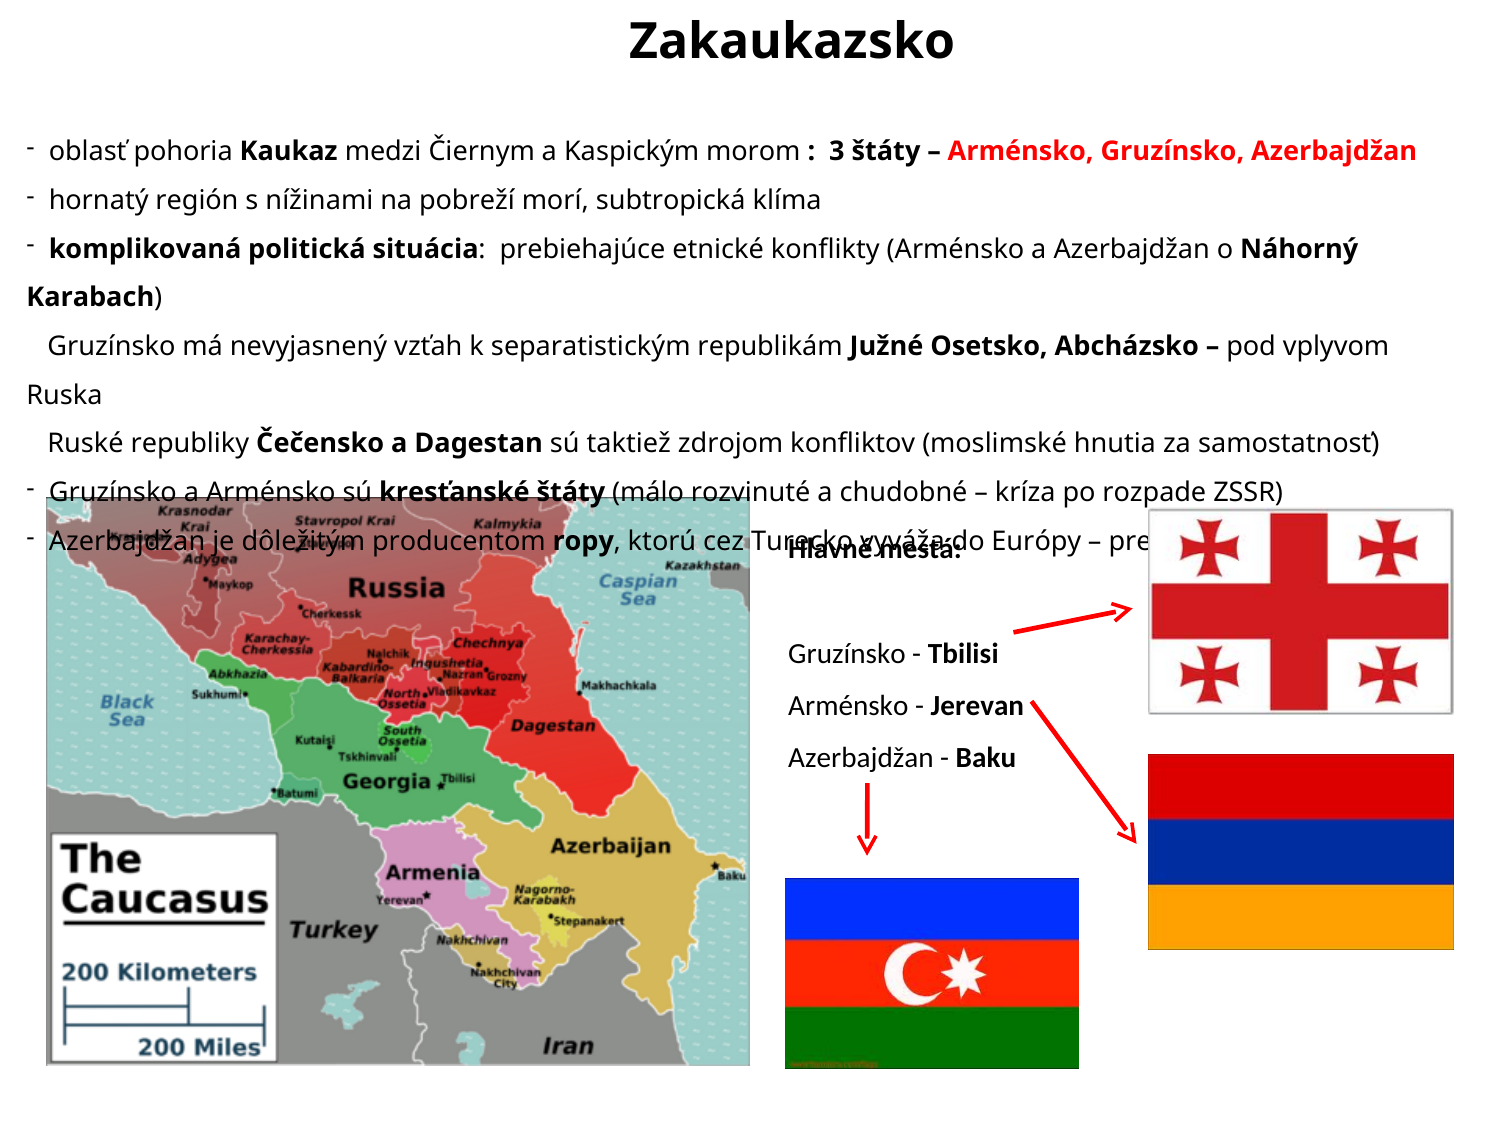

Zakaukazsko
 oblasť pohoria Kaukaz medzi Čiernym a Kaspickým morom : 3 štáty – Arménsko, Gruzínsko, Azerbajdžan
 hornatý región s nížinami na pobreží morí, subtropická klíma
 komplikovaná politická situácia: prebiehajúce etnické konflikty (Arménsko a Azerbajdžan o Náhorný Karabach)
 Gruzínsko má nevyjasnený vzťah k separatistickým republikám Južné Osetsko, Abcházsko – pod vplyvom Ruska
 Ruské republiky Čečensko a Dagestan sú taktiež zdrojom konfliktov (moslimské hnutia za samostatnosť)
 Gruzínsko a Arménsko sú kresťanské štáty (málo rozvinuté a chudobné – kríza po rozpade ZSSR)
 Azerbajdžan je dôležitým producentom ropy, ktorú cez Turecko vyváža do Európy – prevláda tu islam
Hlavné mestá:
Gruzínsko - Tbilisi
Arménsko - Jerevan
Azerbajdžan - Baku